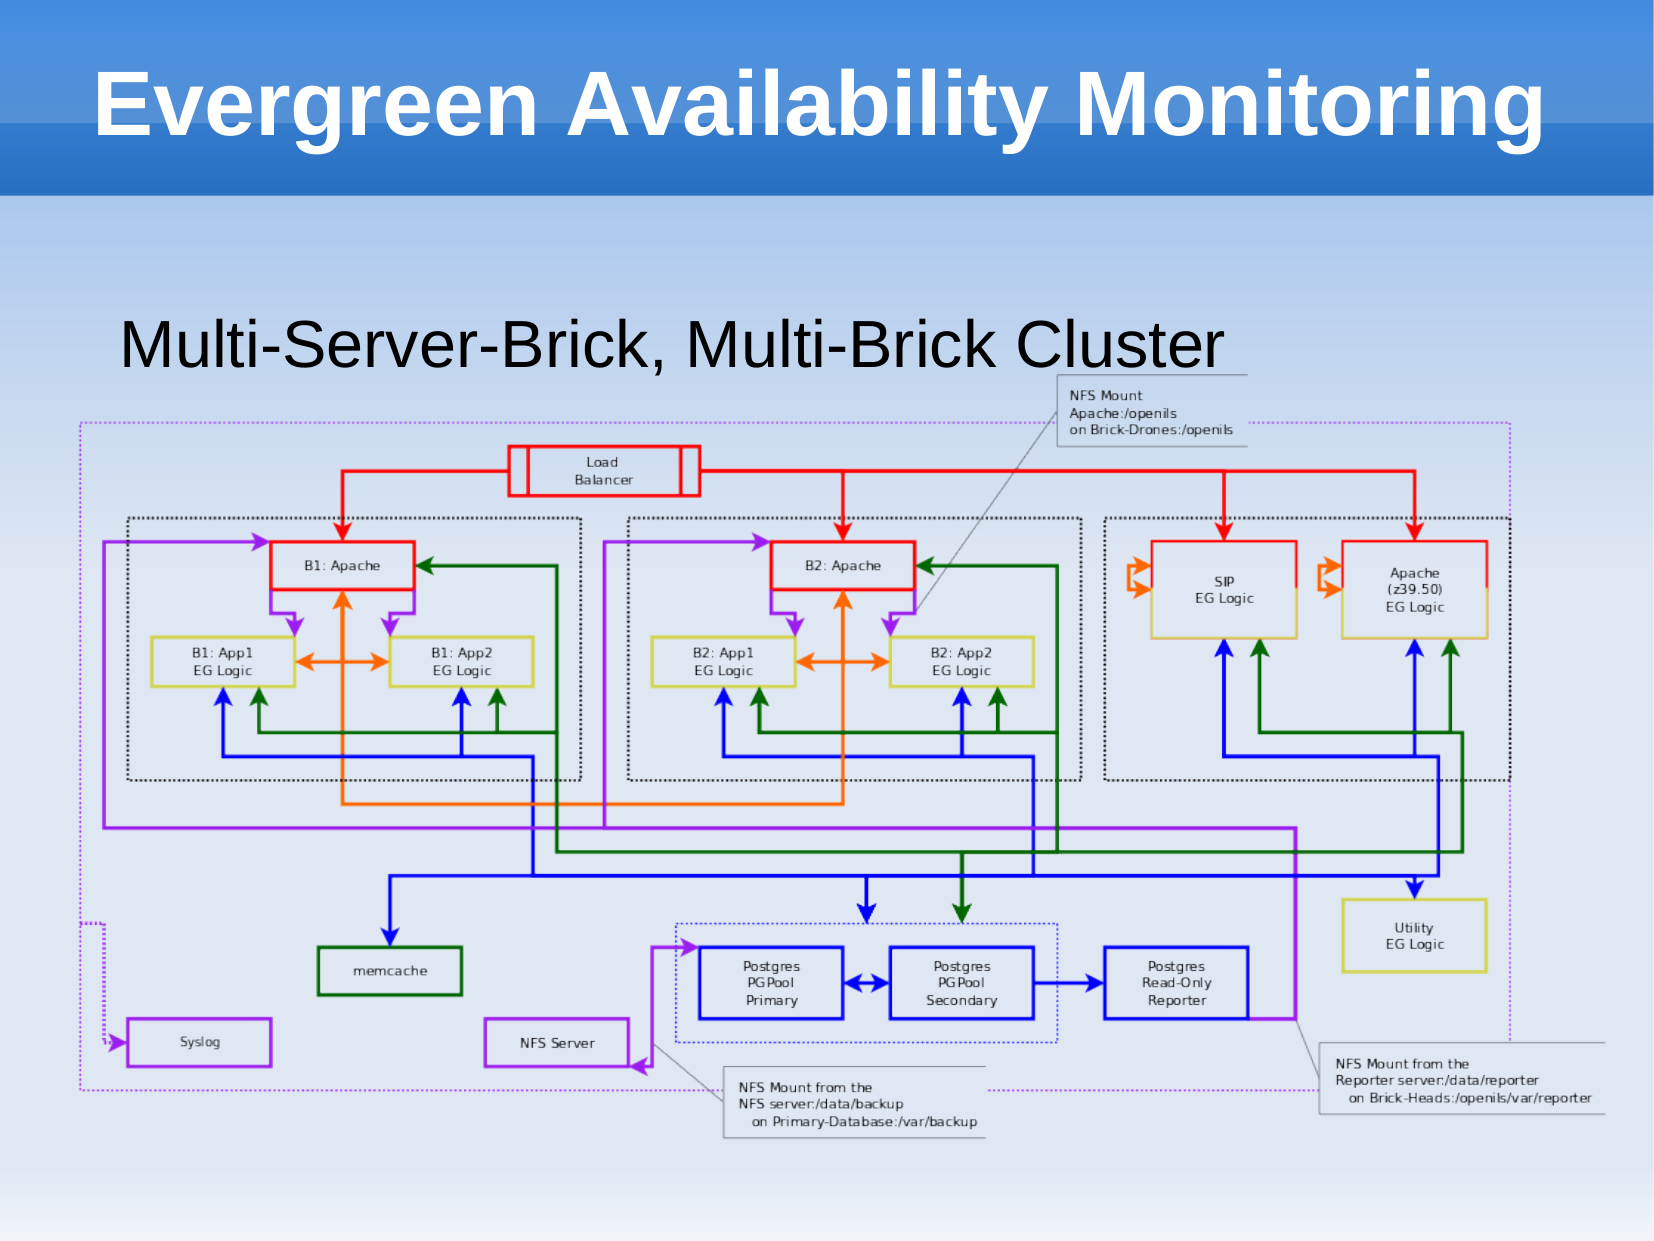

# Evergreen Availability Monitoring
Multi-Server-Brick, Multi-Brick Cluster